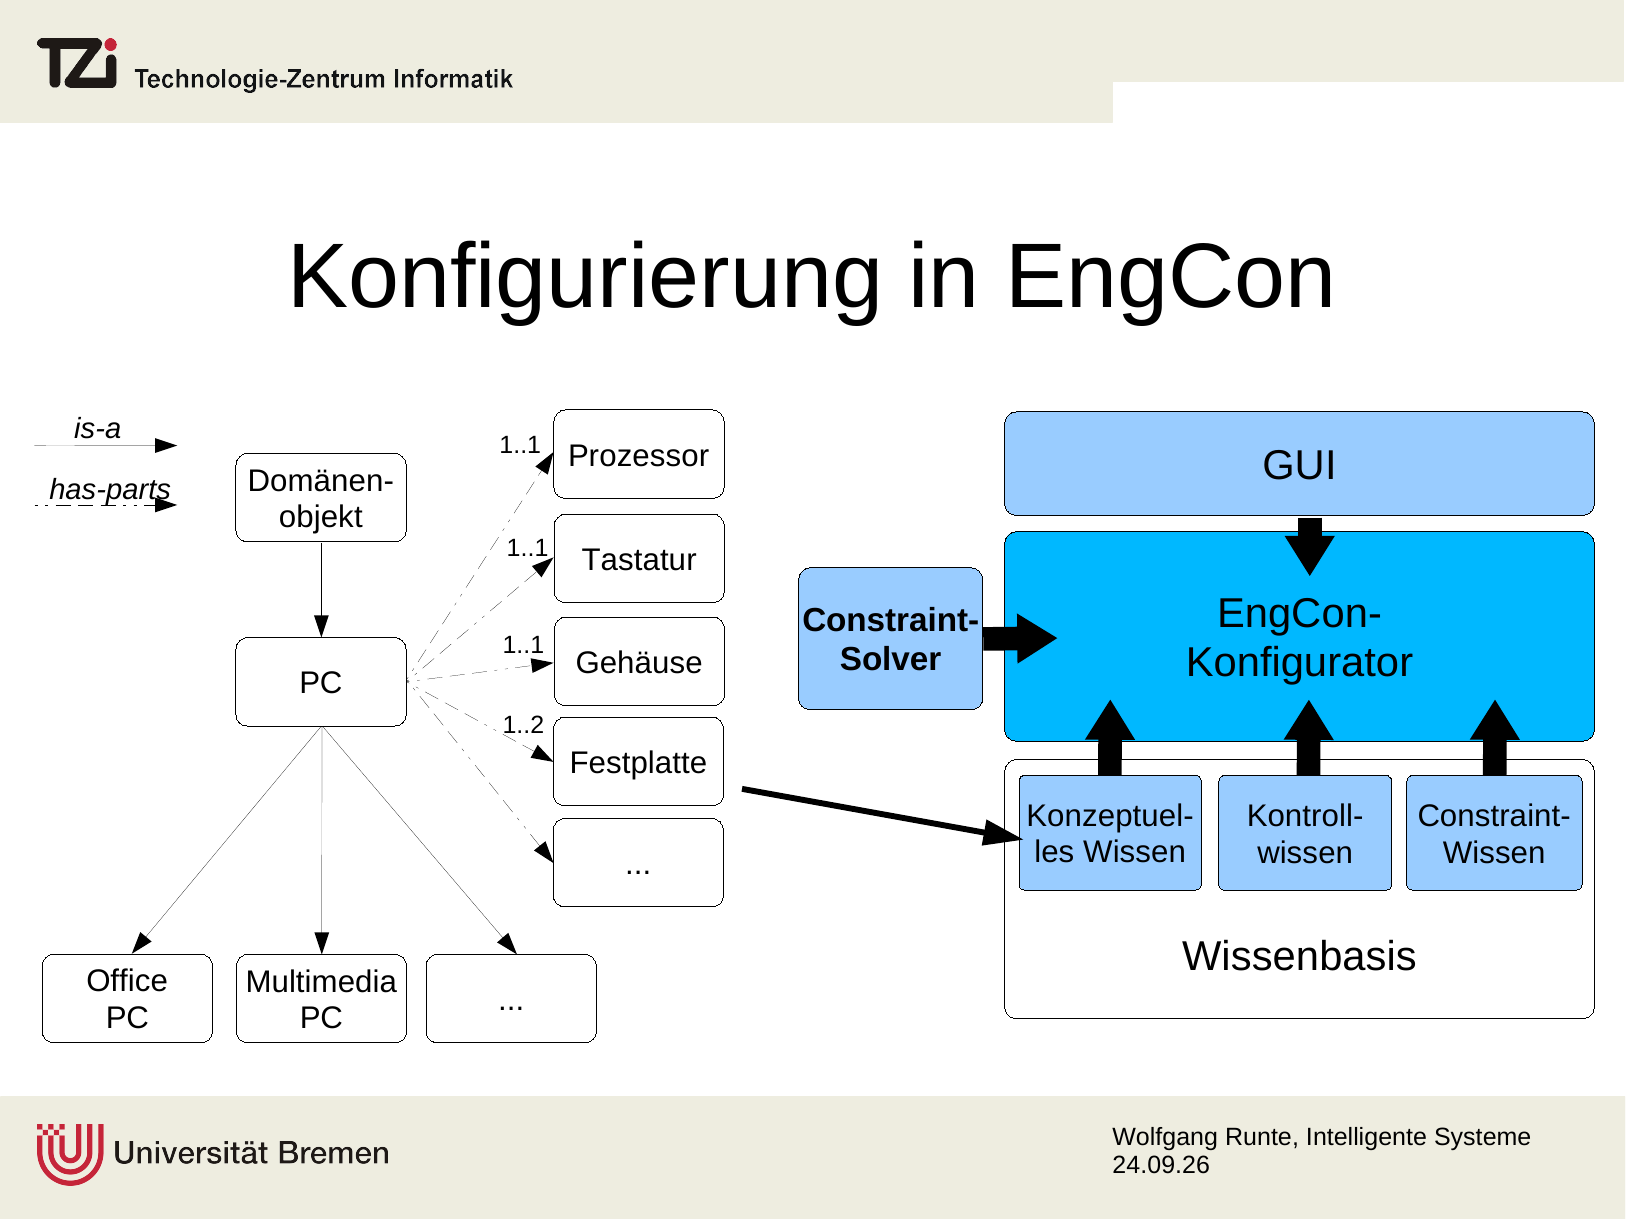

# Konfigurierung in EngCon
is-a
Prozessor
GUI
1..1
Domänen-
objekt
has-parts
Tastatur
EngCon-
Konfigurator
1..1
Constraint-
Solver
Gehäuse
1..1
PC
1..2
Festplatte
Wissenbasis
Konzeptuel-
les Wissen
Kontroll-
wissen
Constraint-
Wissen
...
Office
PC
Multimedia
PC
...